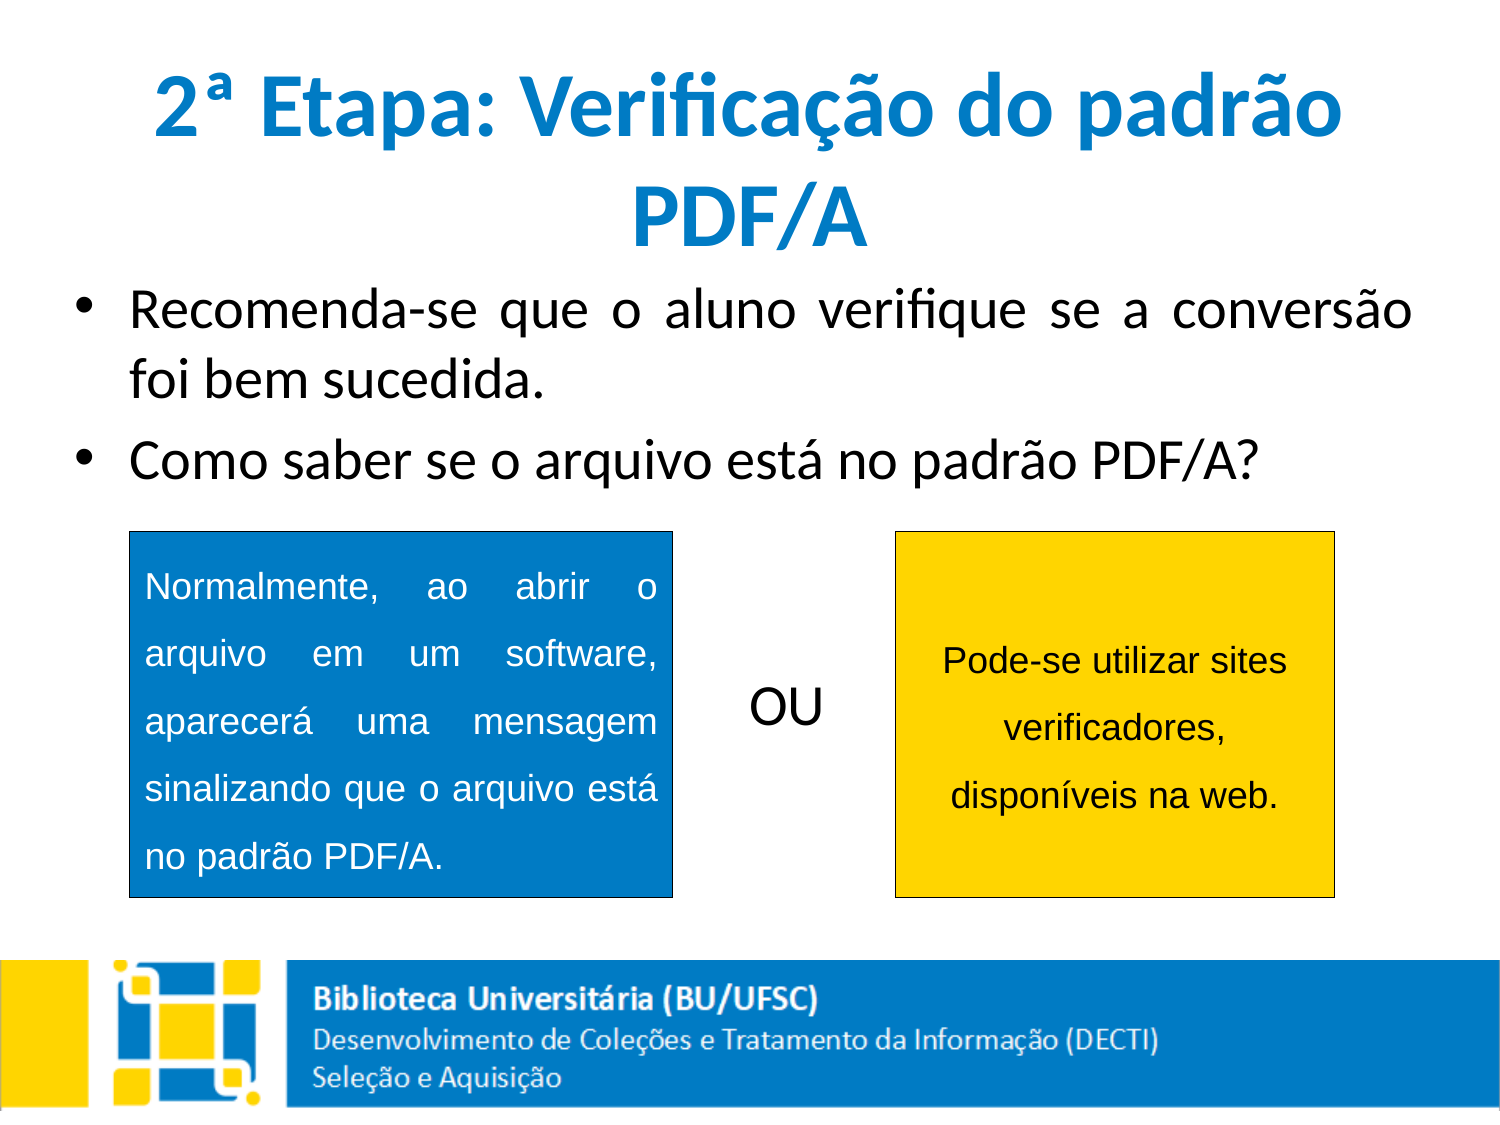

2ª Etapa: Verificação do padrão PDF/A
Recomenda-se que o aluno verifique se a conversão foi bem sucedida.
Como saber se o arquivo está no padrão PDF/A?
 OU
Pode-se utilizar sites verificadores, disponíveis na web.
Normalmente, ao abrir o arquivo em um software, aparecerá uma mensagem sinalizando que o arquivo está no padrão PDF/A.